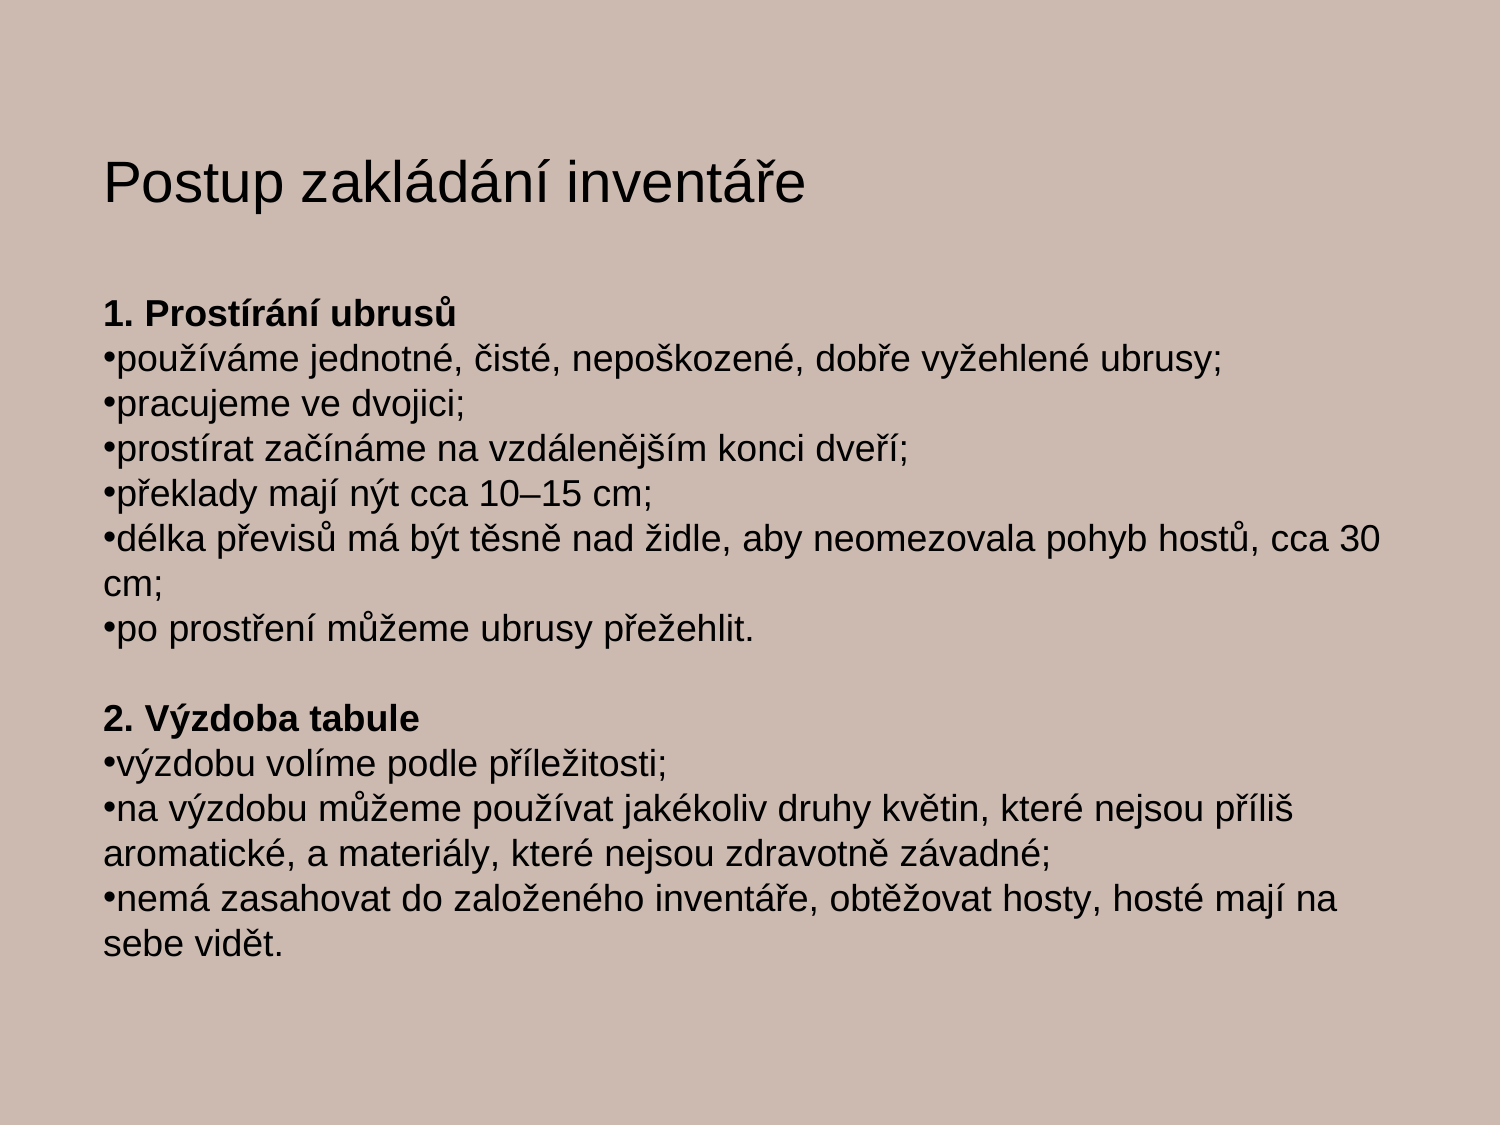

Postup zakládání inventáře
1. Prostírání ubrusů
používáme jednotné, čisté, nepoškozené, dobře vyžehlené ubrusy;
pracujeme ve dvojici;
prostírat začínáme na vzdálenějším konci dveří;
překlady mají nýt cca 10–15 cm;
délka převisů má být těsně nad židle, aby neomezovala pohyb hostů, cca 30 cm;
po prostření můžeme ubrusy přežehlit.
2. Výzdoba tabule
výzdobu volíme podle příležitosti;
na výzdobu můžeme používat jakékoliv druhy květin, které nejsou příliš aromatické, a materiály, které nejsou zdravotně závadné;
nemá zasahovat do založeného inventáře, obtěžovat hosty, hosté mají na sebe vidět.